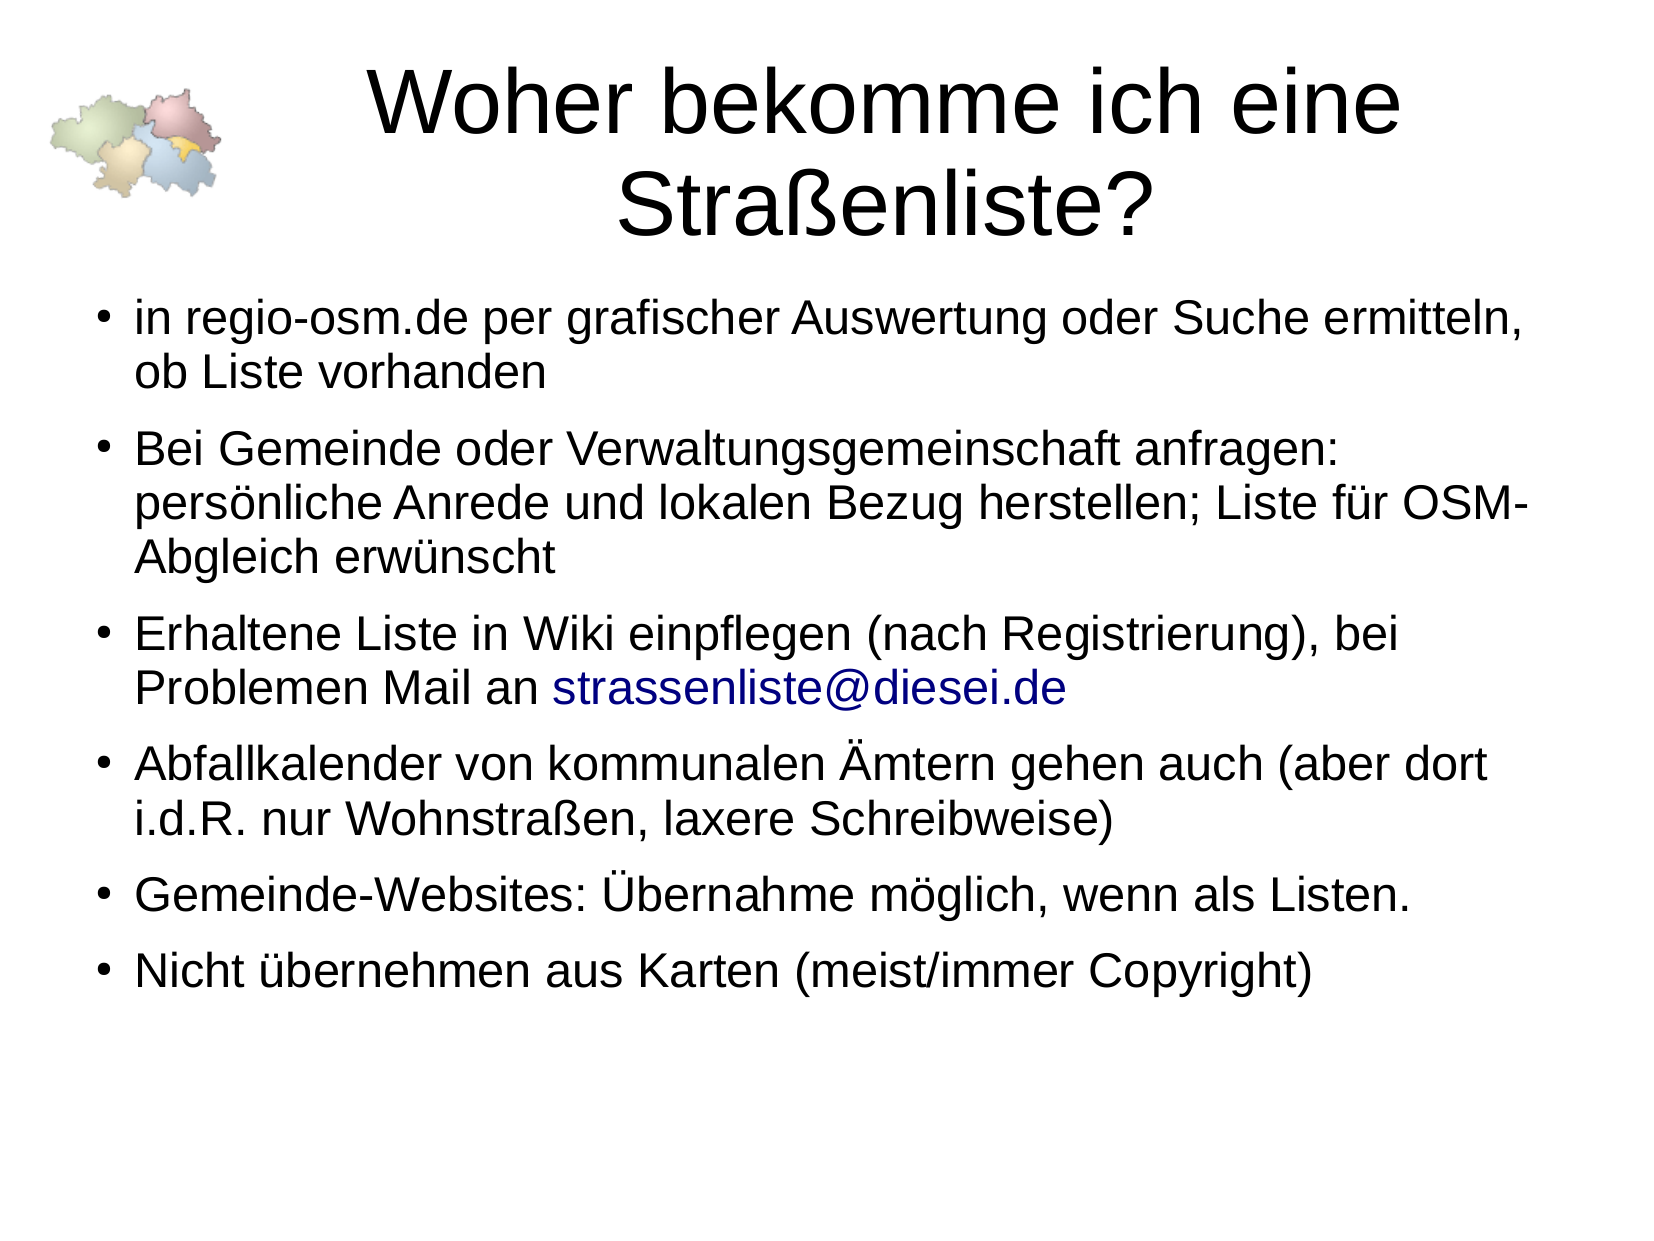

# Woher bekomme ich eine Straßenliste?
in regio-osm.de per grafischer Auswertung oder Suche ermitteln, ob Liste vorhanden
Bei Gemeinde oder Verwaltungsgemeinschaft anfragen: persönliche Anrede und lokalen Bezug herstellen; Liste für OSM-Abgleich erwünscht
Erhaltene Liste in Wiki einpflegen (nach Registrierung), bei Problemen Mail an strassenliste@diesei.de
Abfallkalender von kommunalen Ämtern gehen auch (aber dort i.d.R. nur Wohnstraßen, laxere Schreibweise)
Gemeinde-Websites: Übernahme möglich, wenn als Listen.
Nicht übernehmen aus Karten (meist/immer Copyright)